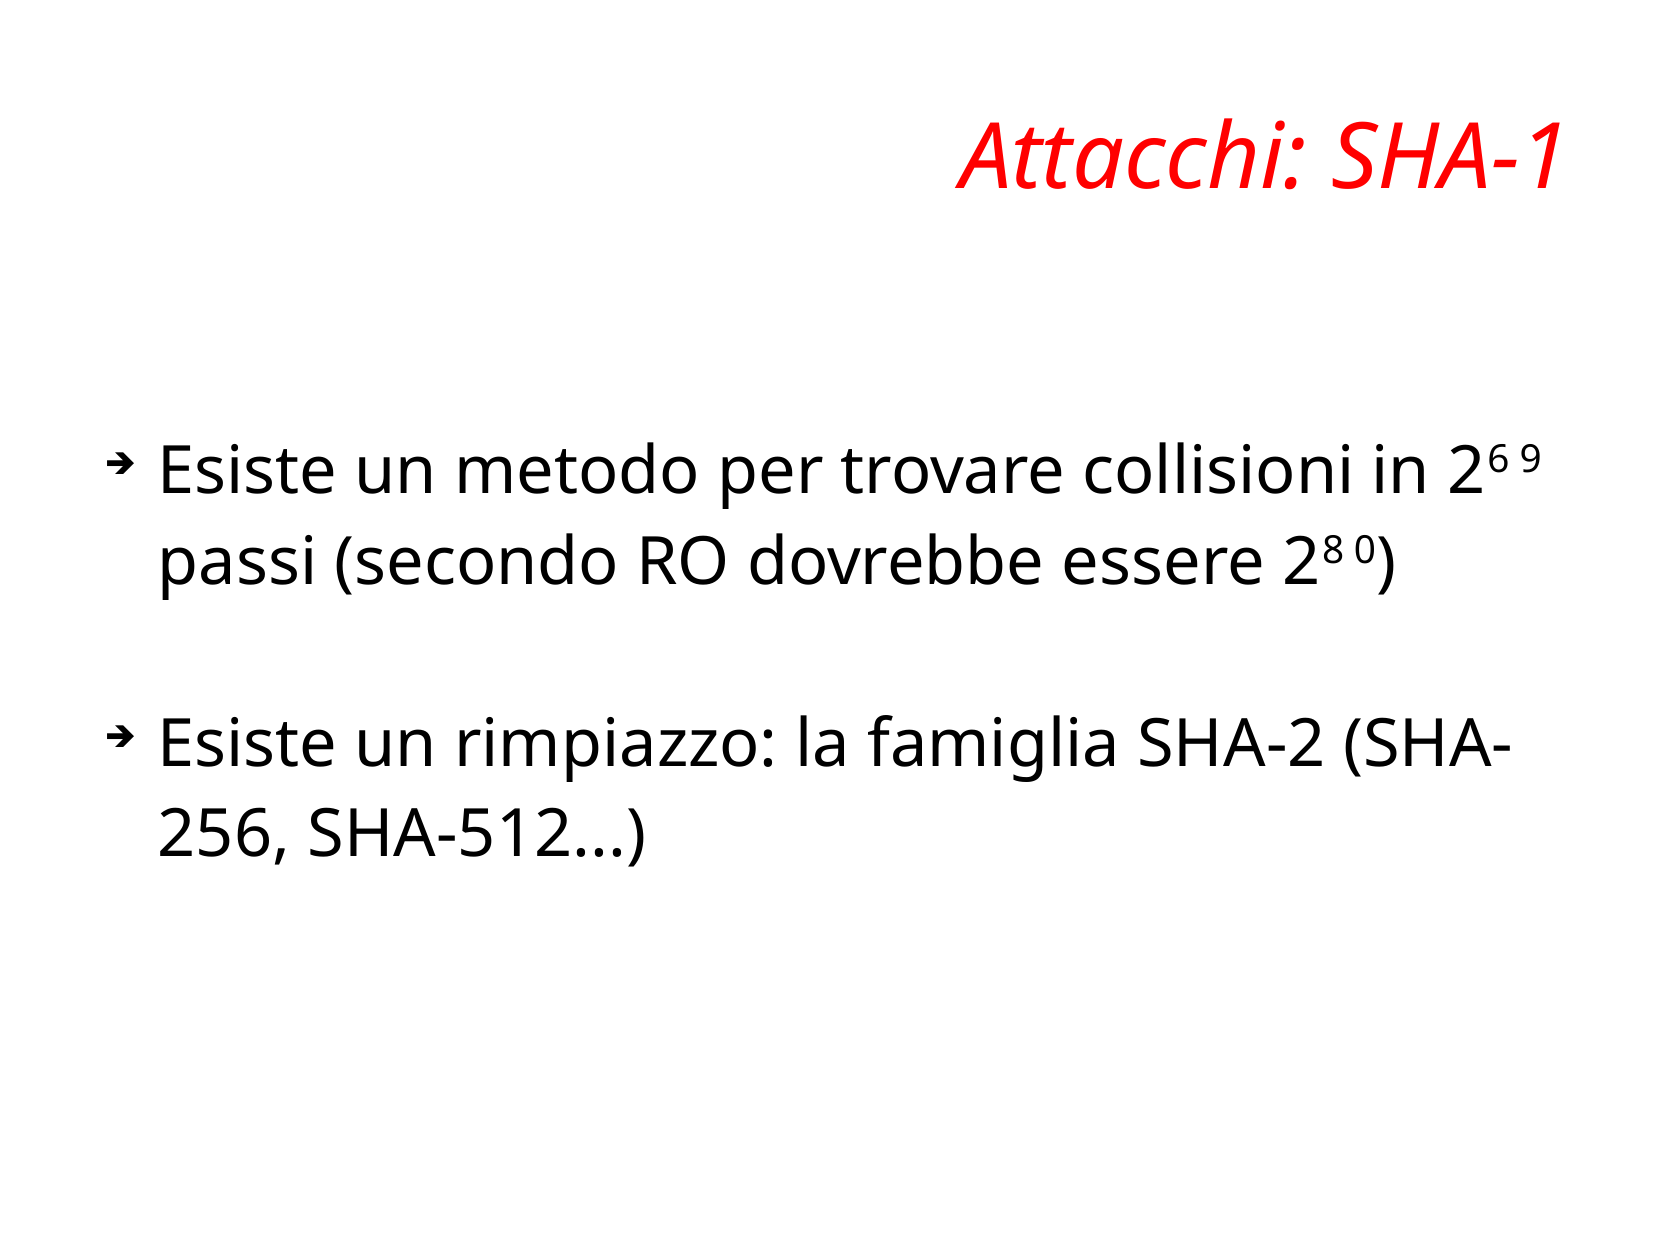

# Attacchi: SHA-1
Esiste un metodo per trovare collisioni in 26 9 passi (secondo RO dovrebbe essere 28 0)
Esiste un rimpiazzo: la famiglia SHA-2 (SHA-256, SHA-512...)